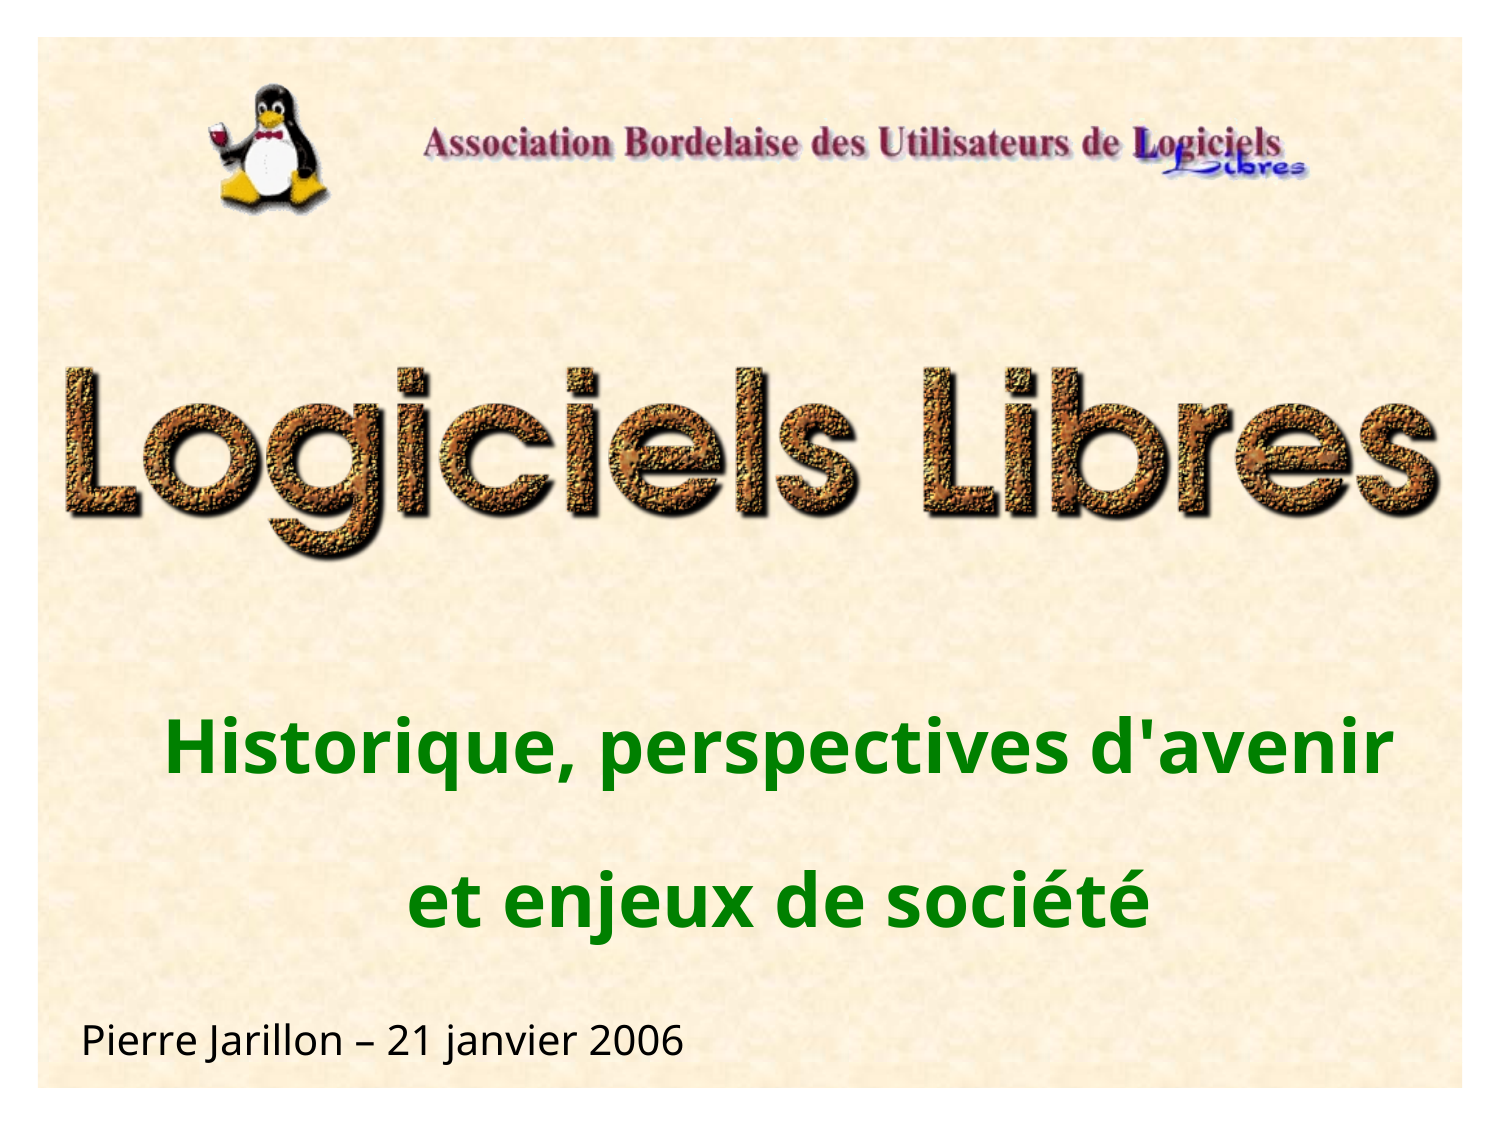

Historique, perspectives d'avenir
et enjeux de société
 Pierre Jarillon – 21 janvier 2006